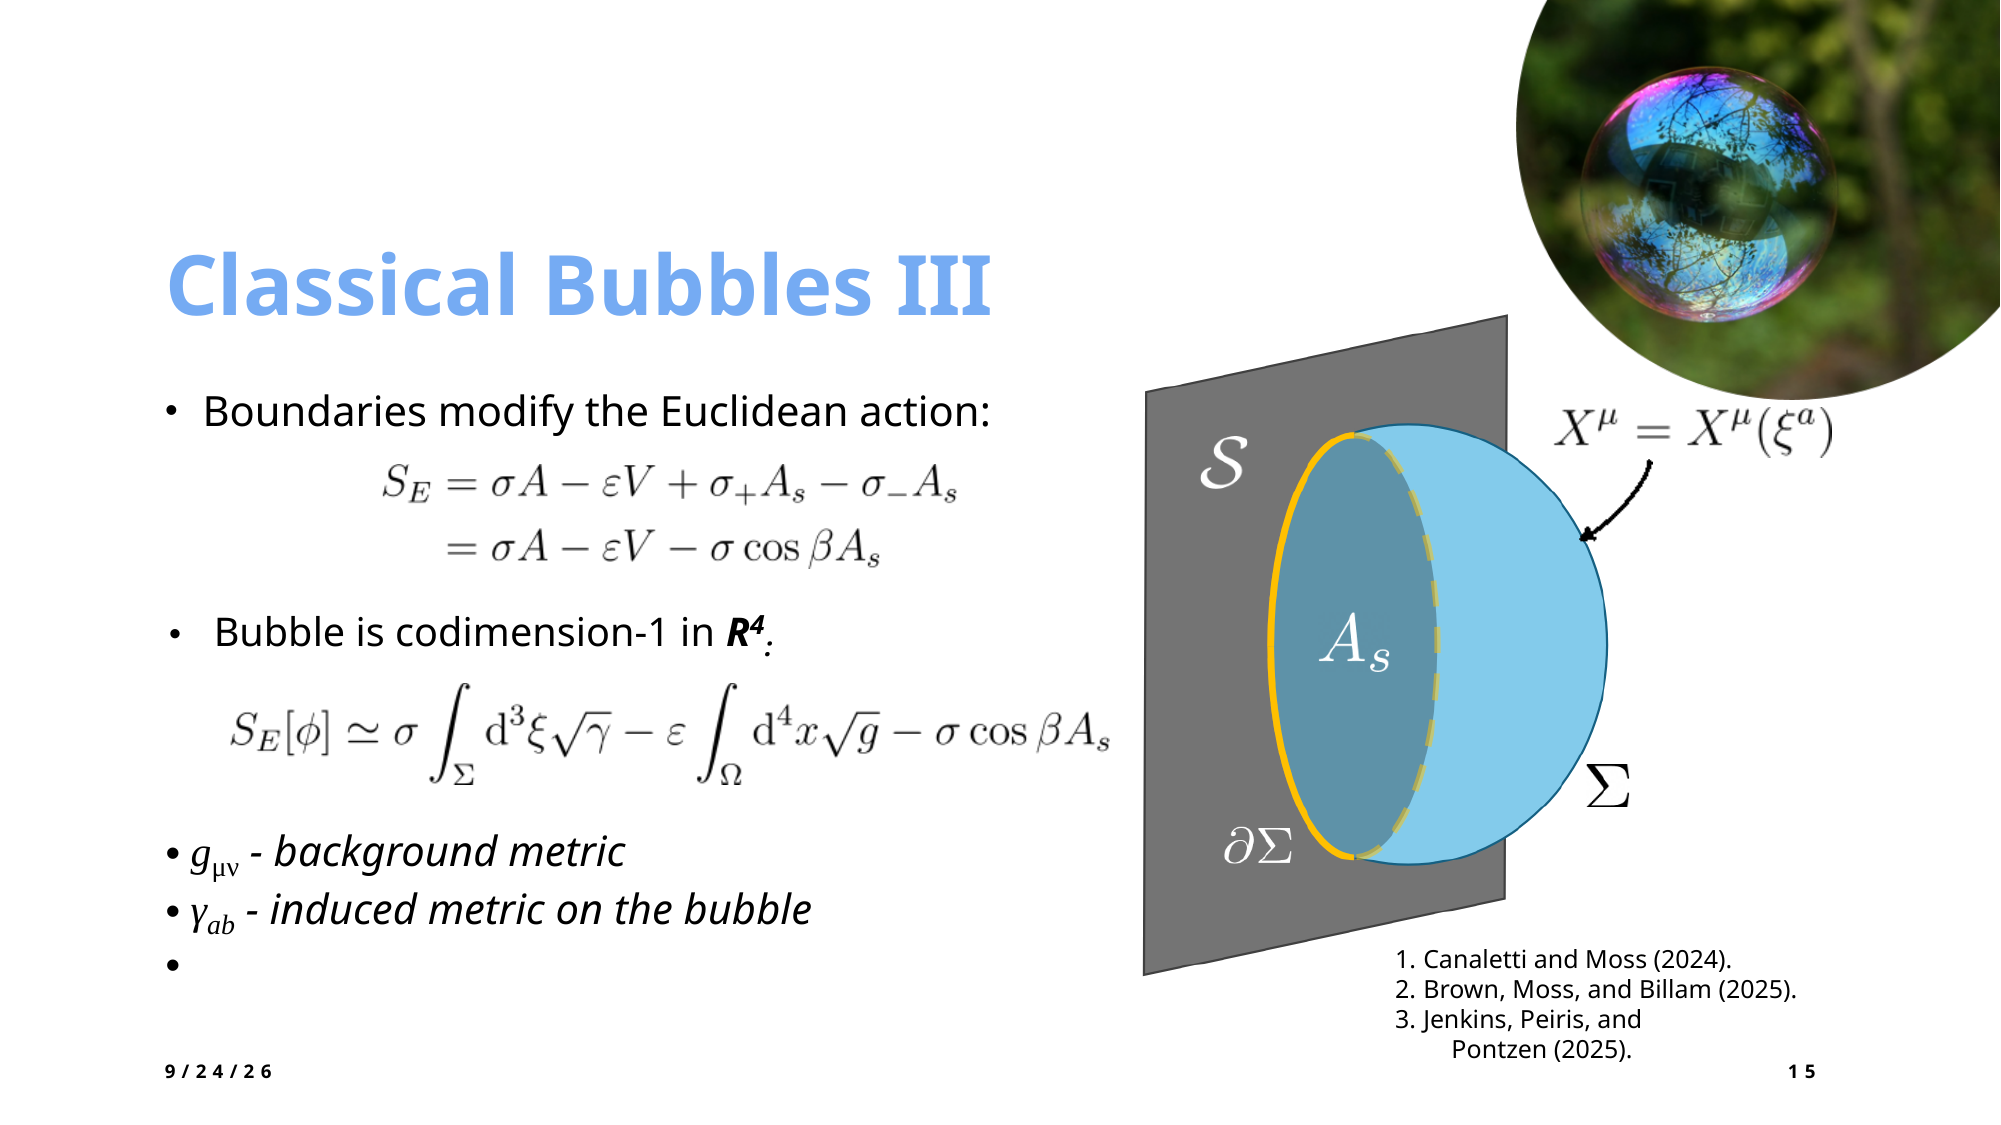

# Classical Bubbles III
Boundaries modify the Euclidean action:
Bubble is codimension-1 in R4:
 gμν - background metric
 γab - induced metric on the bubble
Canaletti and Moss (2024).
Brown, Moss, and Billam (2025).
Jenkins, Peiris, and Pontzen (2025).